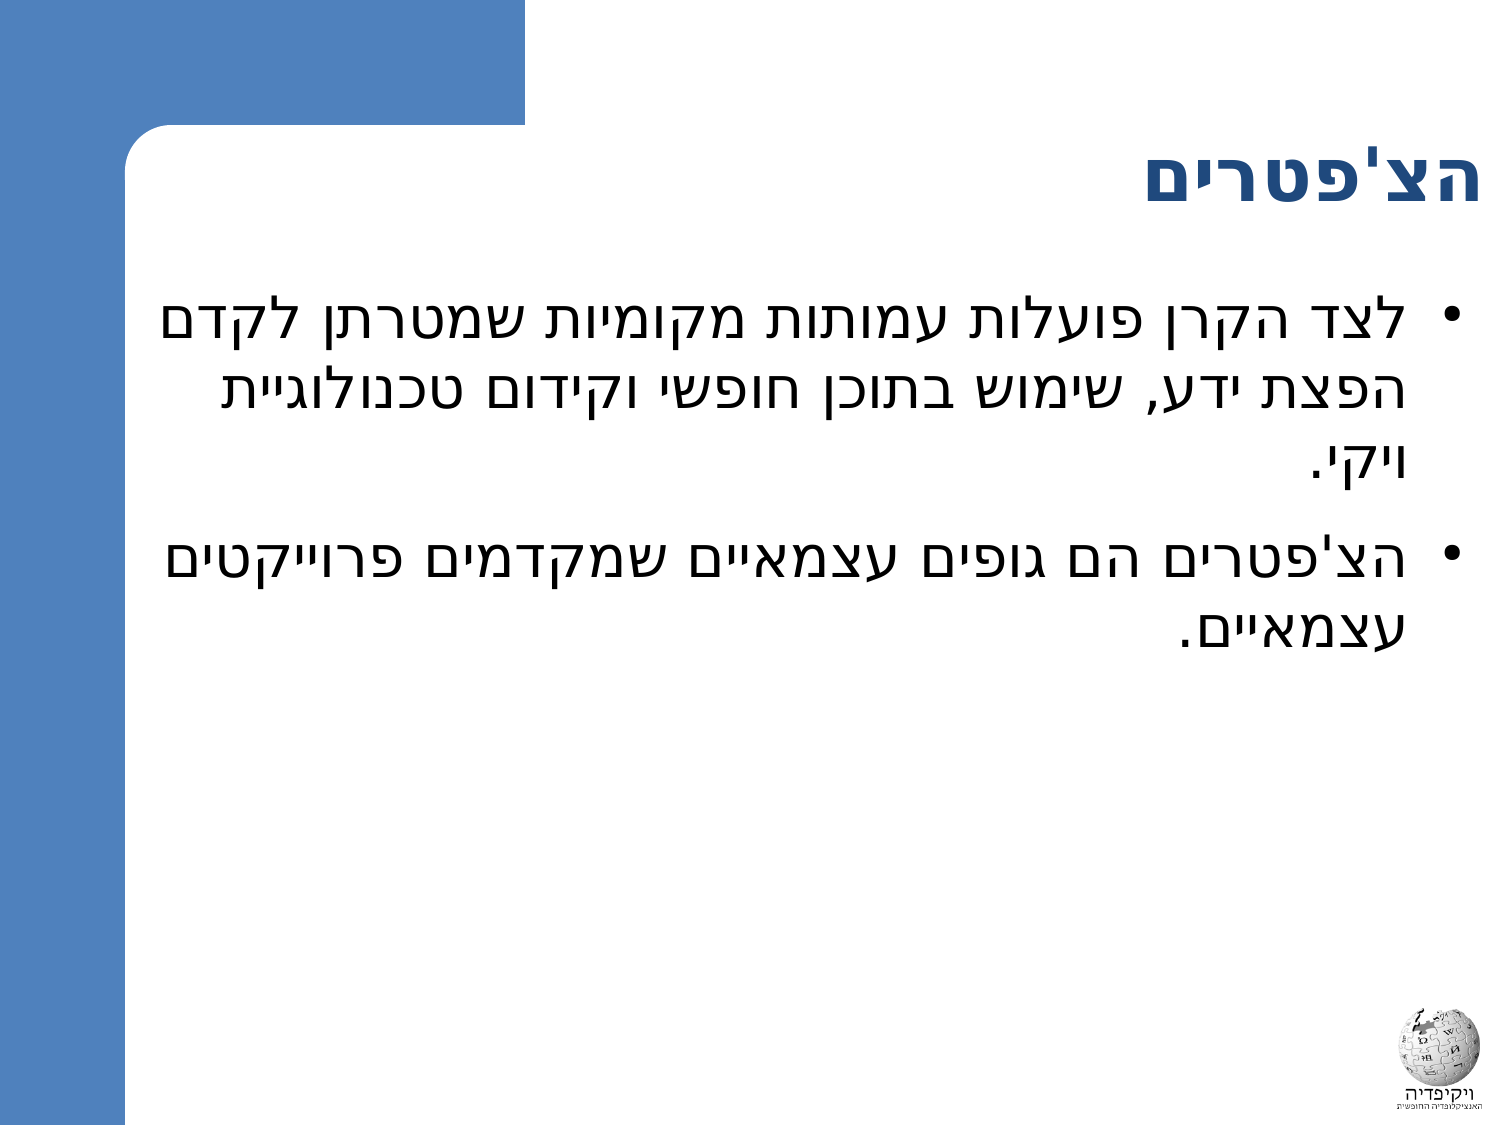

הצ'פטרים
# לצד הקרן פועלות עמותות מקומיות שמטרתן לקדם הפצת ידע, שימוש בתוכן חופשי וקידום טכנולוגיית ויקי.
הצ'פטרים הם גופים עצמאיים שמקדמים פרוייקטים עצמאיים.